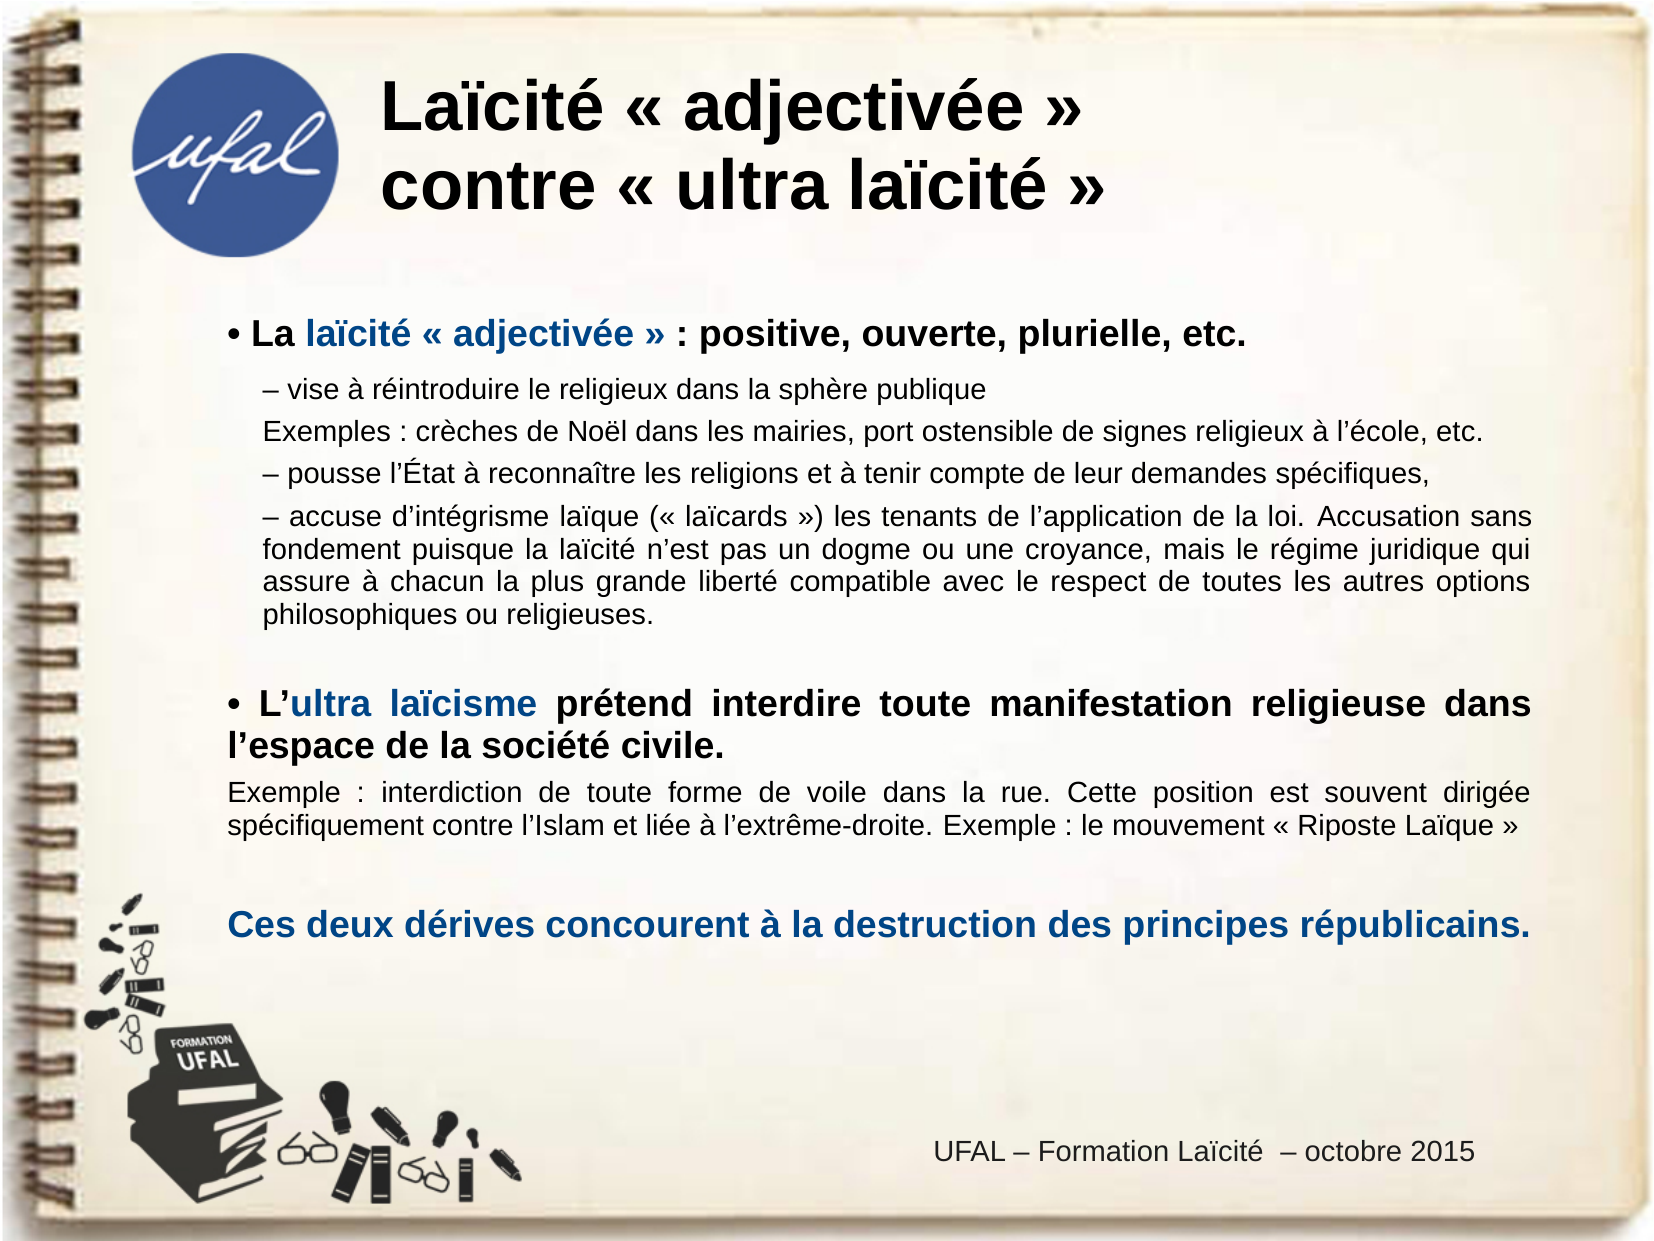

Laïcité « adjectivée »
contre « ultra laïcité »
• La laïcité « adjectivée » : positive, ouverte, plurielle, etc.
– vise à réintroduire le religieux dans la sphère publique
Exemples : crèches de Noël dans les mairies, port ostensible de signes religieux à l’école, etc.
– pousse l’État à reconnaître les religions et à tenir compte de leur demandes spécifiques,
– accuse d’intégrisme laïque (« laïcards ») les tenants de l’application de la loi. Accusation sans fondement puisque la laïcité n’est pas un dogme ou une croyance, mais le régime juridique qui assure à chacun la plus grande liberté compatible avec le respect de toutes les autres options philosophiques ou religieuses.
• L’ultra laïcisme prétend interdire toute manifestation religieuse dans l’espace de la société civile.
Exemple : interdiction de toute forme de voile dans la rue. Cette position est souvent dirigée spécifiquement contre l’Islam et liée à l’extrême-droite. Exemple : le mouvement « Riposte Laïque »
Ces deux dérives concourent à la destruction des principes républicains.
UFAL – Formation Laïcité – octobre 2015